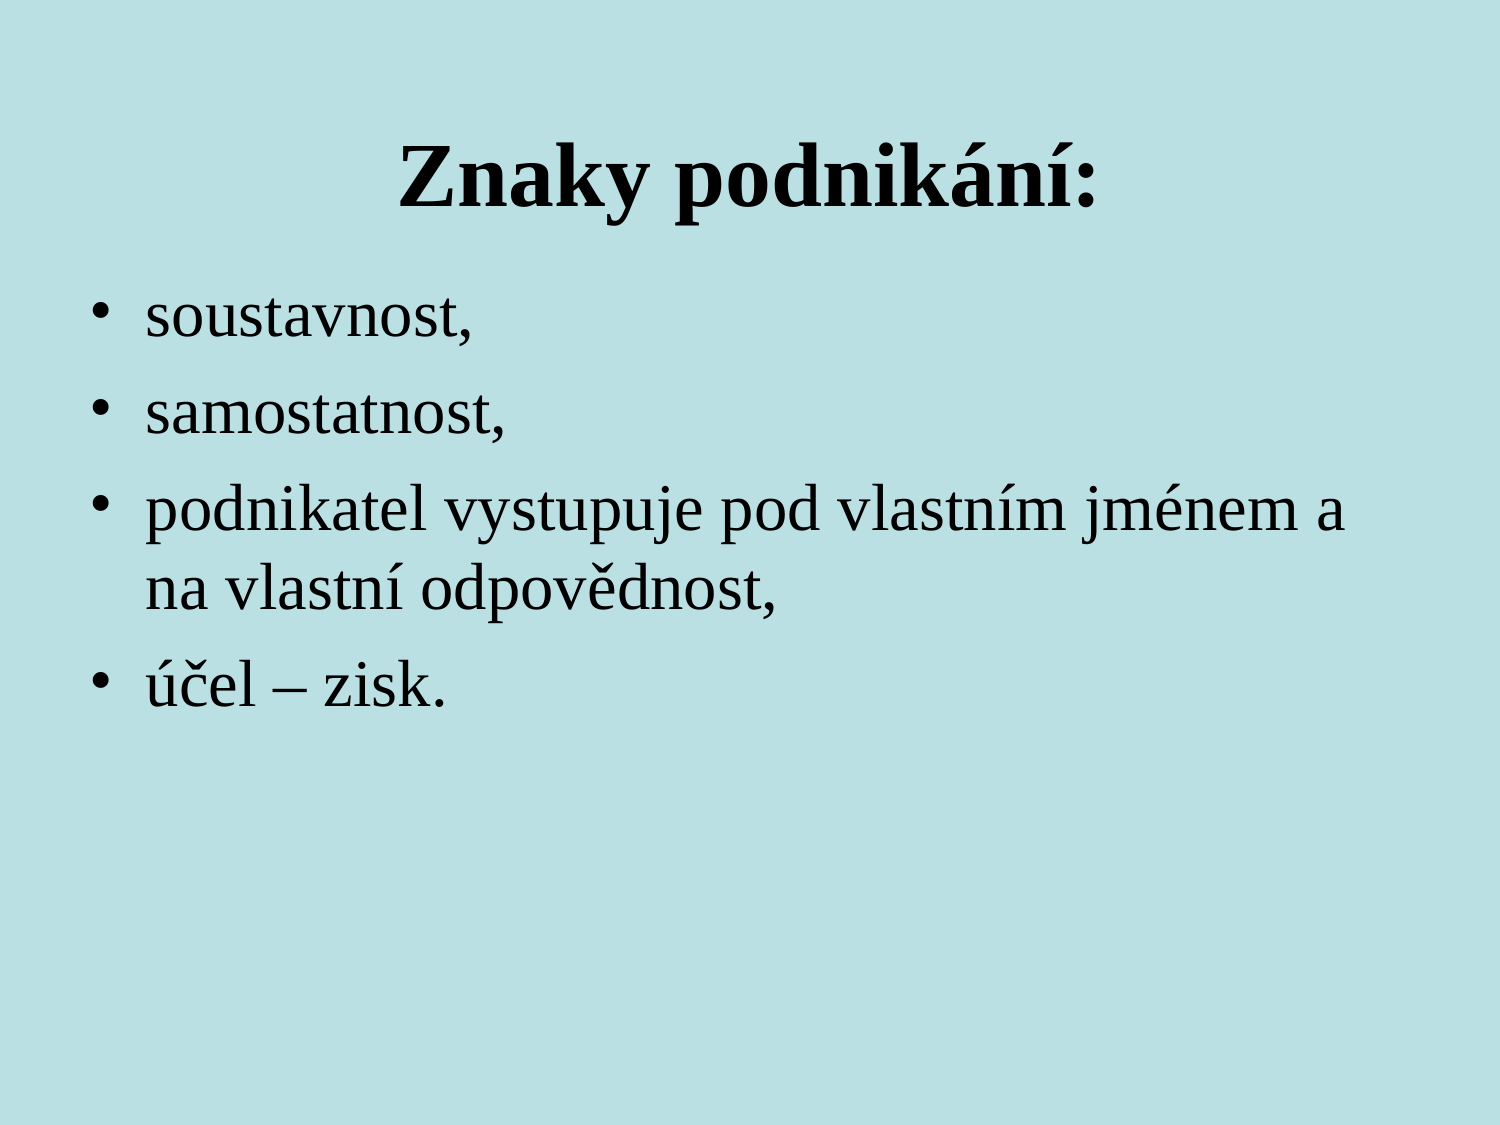

# Znaky podnikání:
soustavnost,
samostatnost,
podnikatel vystupuje pod vlastním jménem a na vlastní odpovědnost,
účel – zisk.